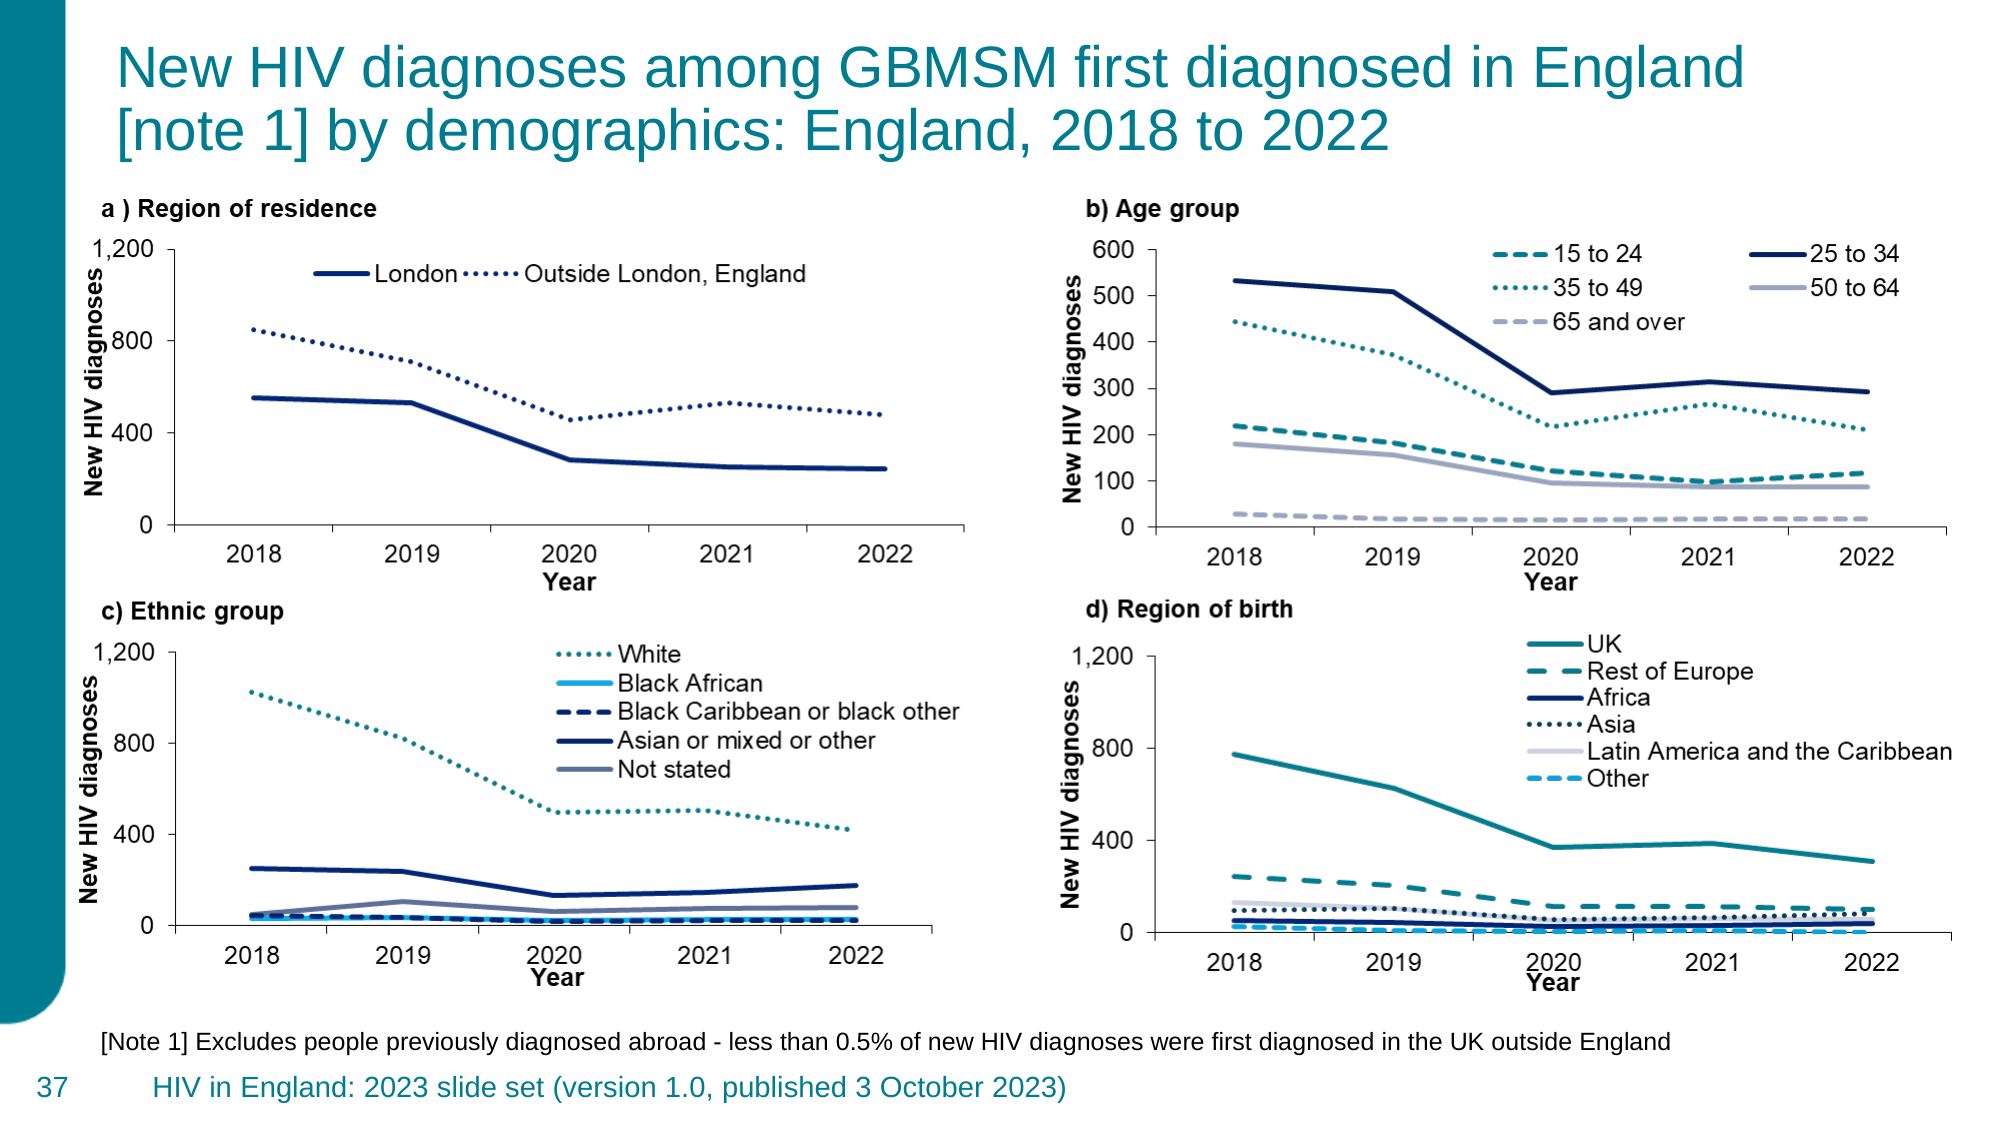

# New HIV diagnoses among GBMSM first diagnosed in England [note 1] by demographics: England, 2018 to 2022
[Note 1] Excludes people previously diagnosed abroad - less than 0.5% of new HIV diagnoses were first diagnosed in the UK outside England
HIV in England: 2023 slide set (version 1.0, published 3 October 2023)